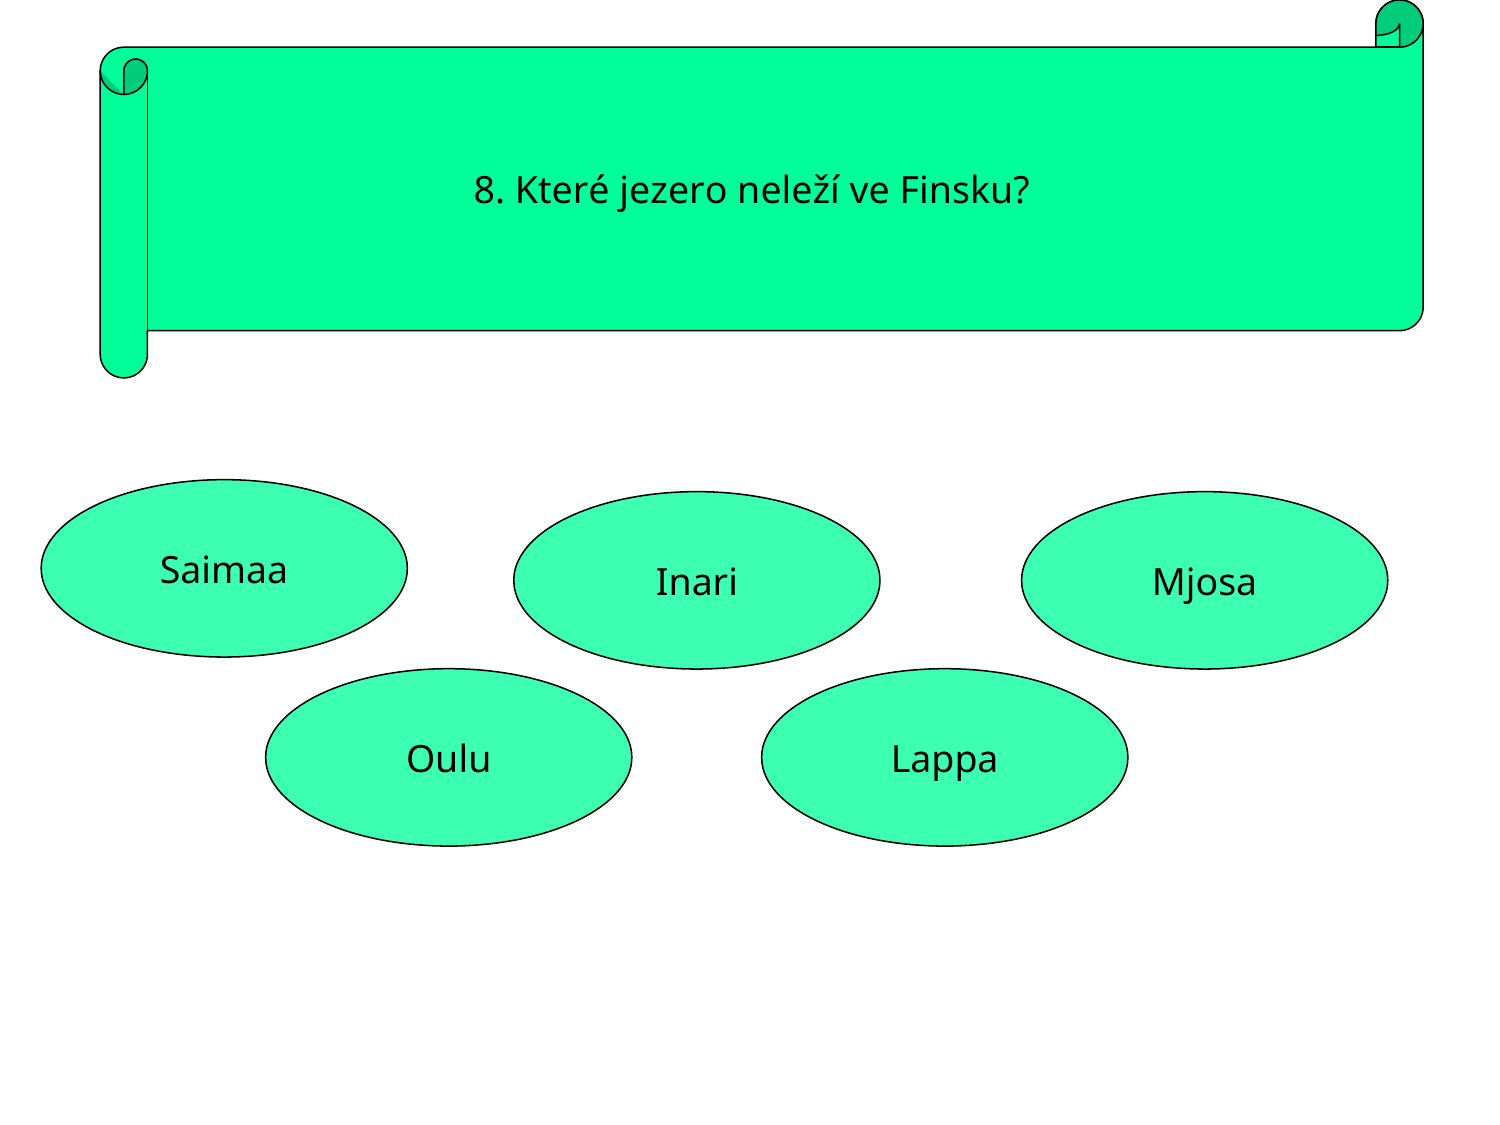

8. Které jezero neleží ve Finsku?
Saimaa
Inari
Mjosa
Oulu
Lappa